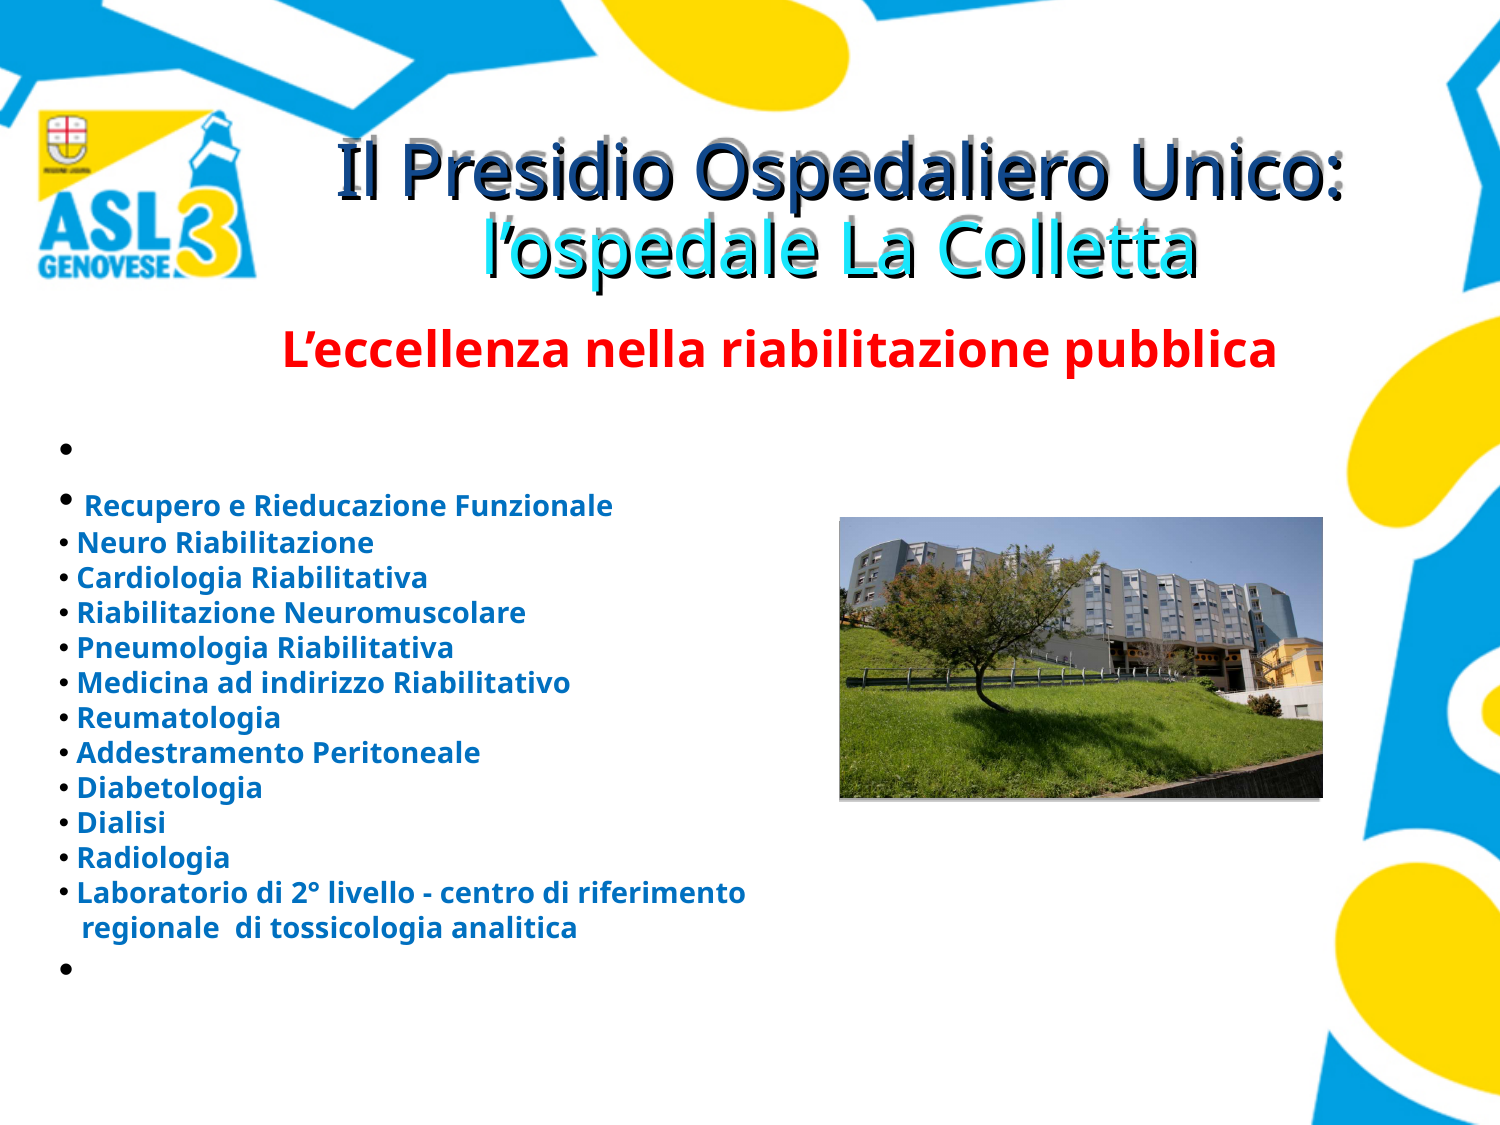

Il Presidio Ospedaliero Unico:
l’ospedale La Colletta
L’eccellenza nella riabilitazione pubblica
 Recupero e Rieducazione Funzionale
 Neuro Riabilitazione
 Cardiologia Riabilitativa
 Riabilitazione Neuromuscolare
 Pneumologia Riabilitativa
 Medicina ad indirizzo Riabilitativo
 Reumatologia
 Addestramento Peritoneale
 Diabetologia
 Dialisi
 Radiologia
 Laboratorio di 2° livello - centro di riferimento
 regionale di tossicologia analitica